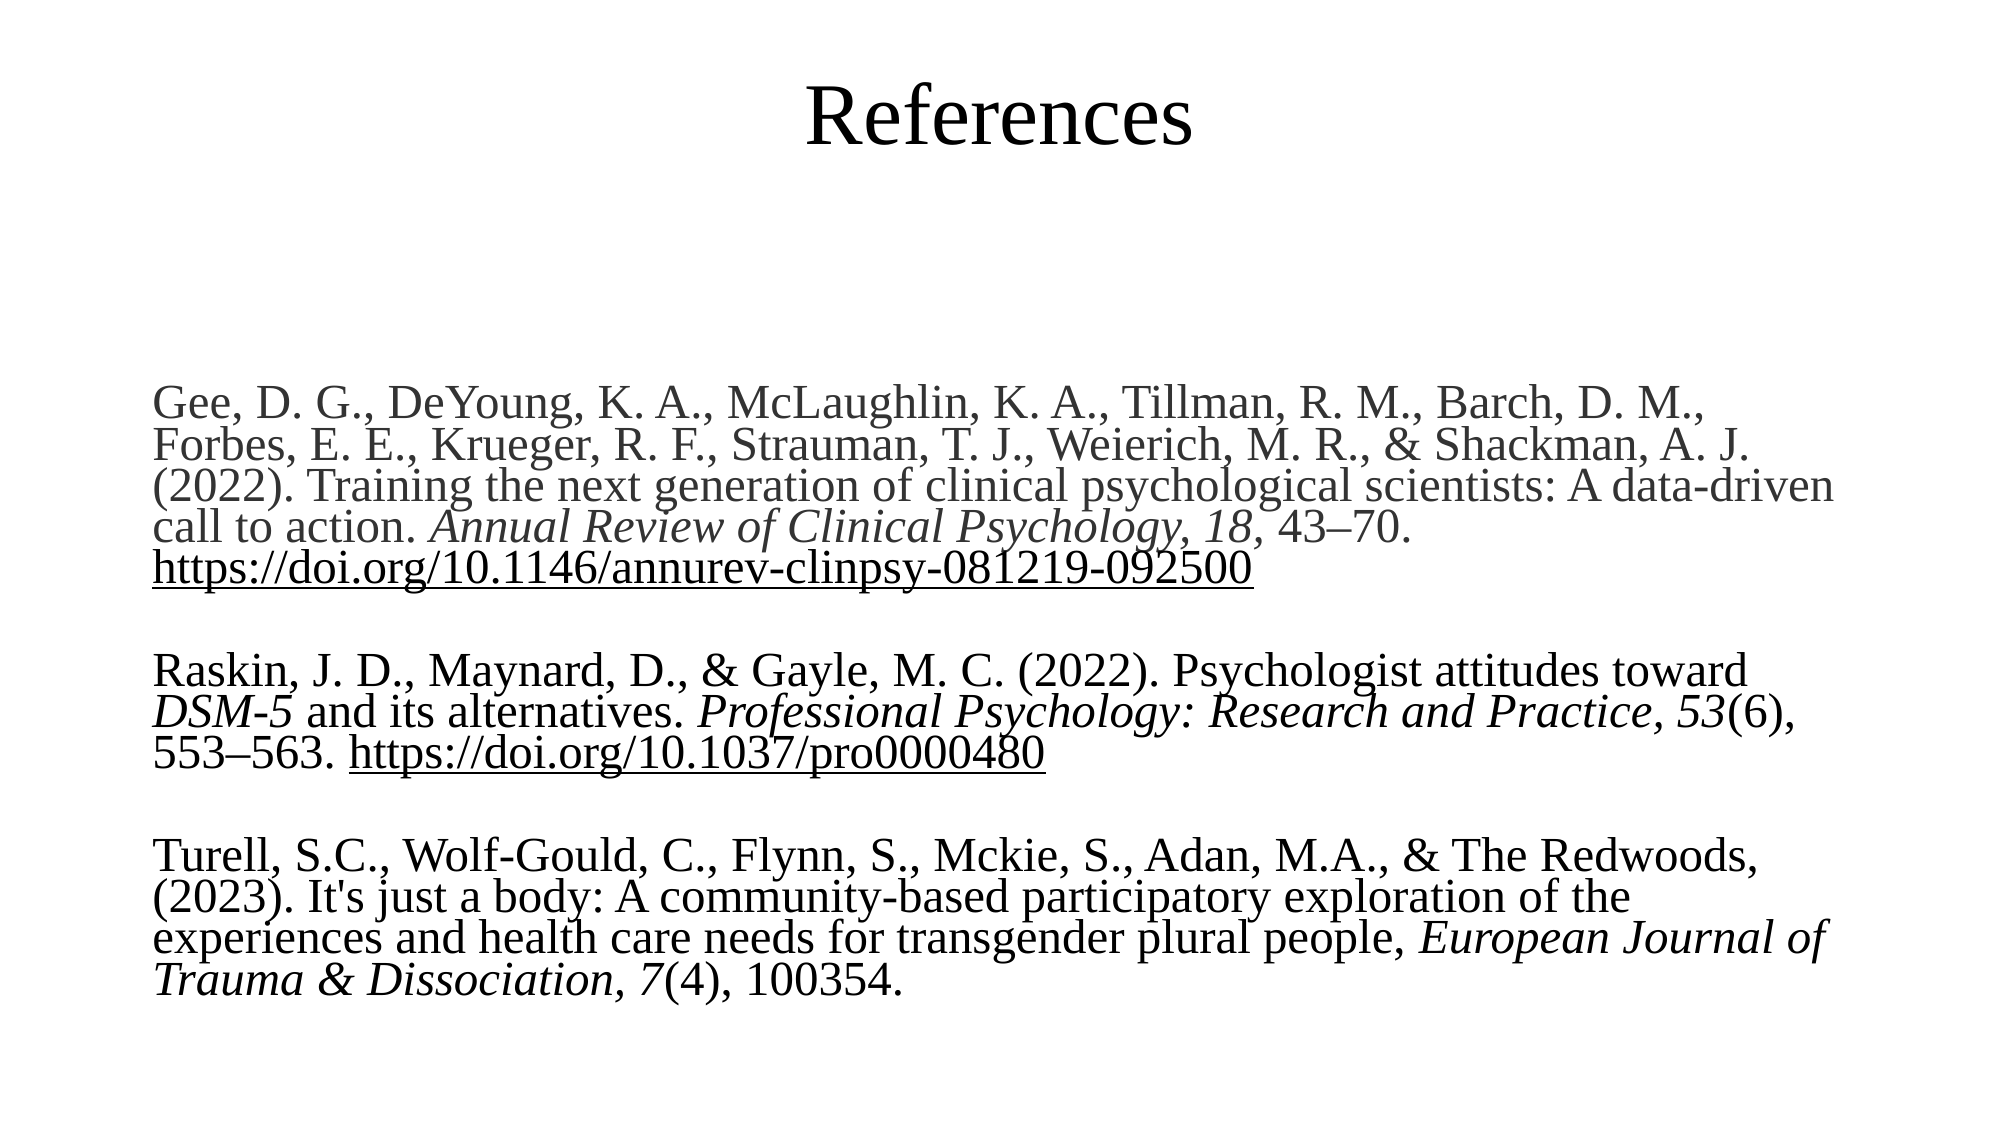

# References
Gee, D. G., DeYoung, K. A., McLaughlin, K. A., Tillman, R. M., Barch, D. M., Forbes, E. E., Krueger, R. F., Strauman, T. J., Weierich, M. R., & Shackman, A. J. (2022). Training the next generation of clinical psychological scientists: A data-driven call to action. Annual Review of Clinical Psychology, 18, 43–70. https://doi.org/10.1146/annurev-clinpsy-081219-092500
Raskin, J. D., Maynard, D., & Gayle, M. C. (2022). Psychologist attitudes toward DSM-5 and its alternatives. Professional Psychology: Research and Practice, 53(6), 553–563. https://doi.org/10.1037/pro0000480
Turell, S.C., Wolf-Gould, C., Flynn, S., Mckie, S., Adan, M.A., & The Redwoods, (2023). It's just a body: A community-based participatory exploration of the experiences and health care needs for transgender plural people, European Journal of Trauma & Dissociation, 7(4), 100354.